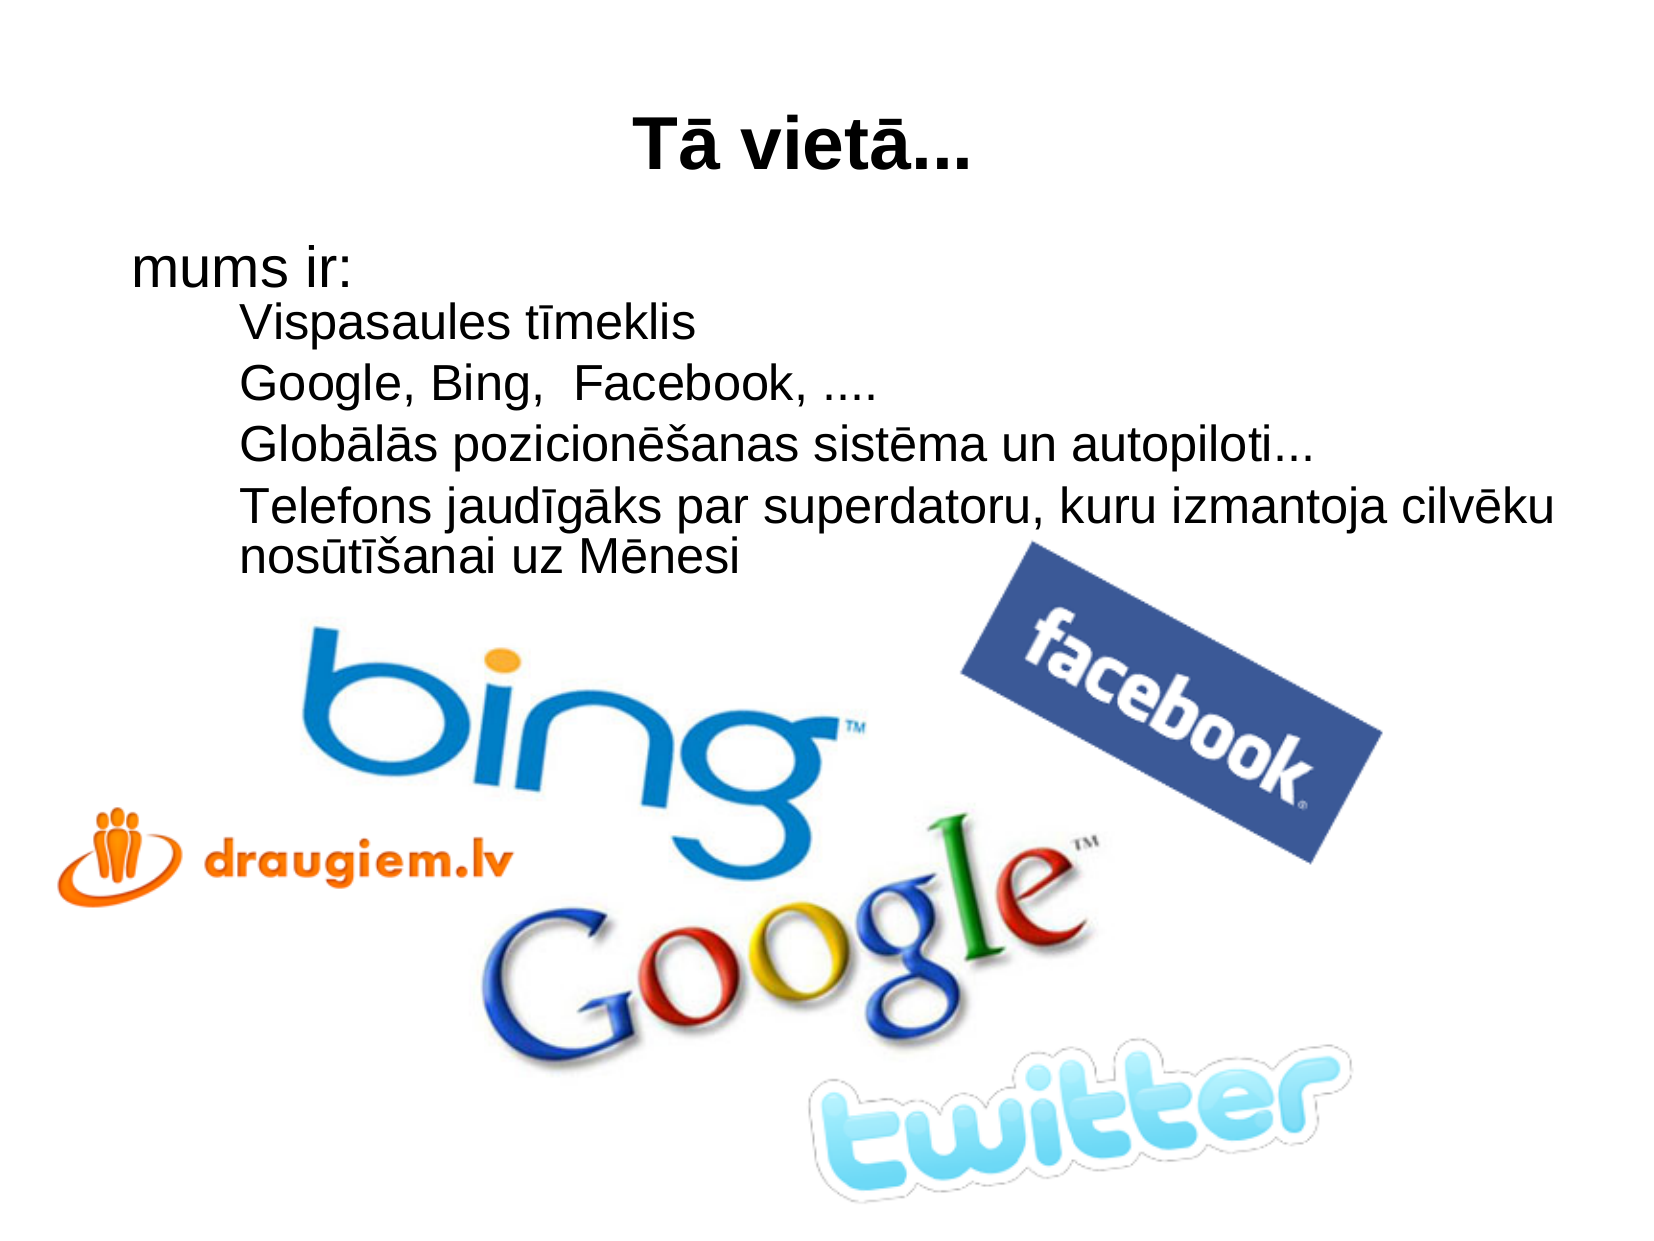

# Tā vietā...
mums ir:
Vispasaules tīmeklis
Google, Bing, Facebook, ....
Globālās pozicionēšanas sistēma un autopiloti...
Telefons jaudīgāks par superdatoru, kuru izmantoja cilvēku nosūtīšanai uz Mēnesi